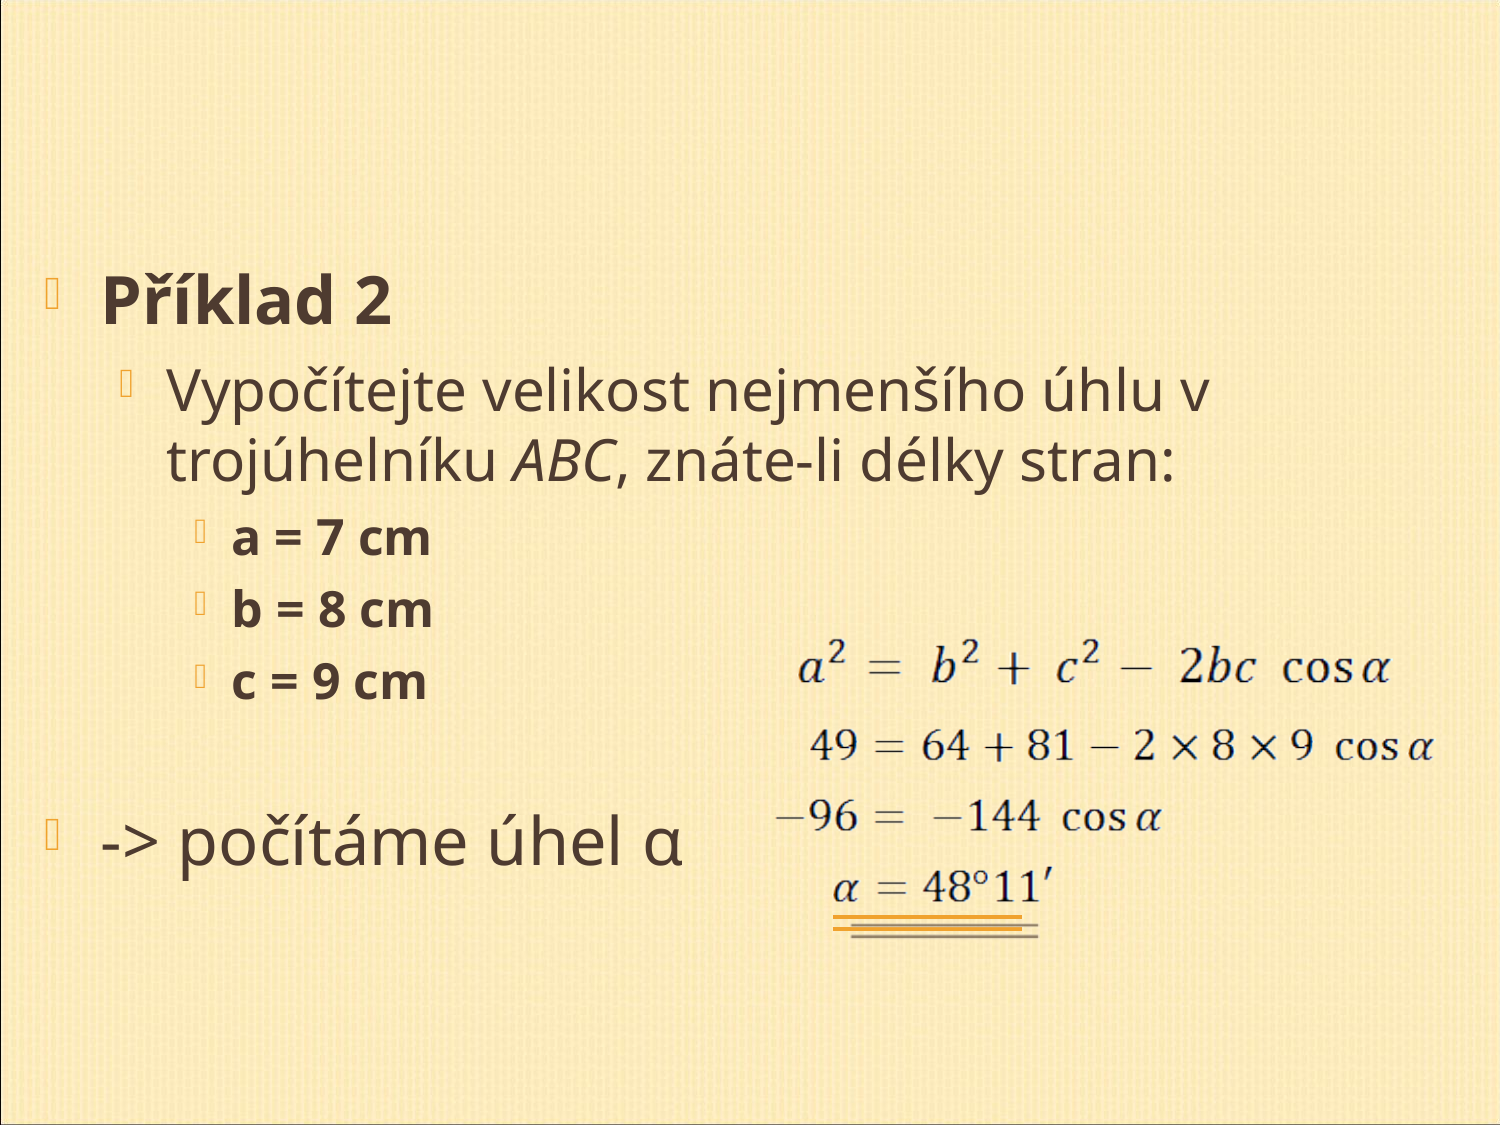

# Příklad 2
Vypočítejte velikost nejmenšího úhlu v trojúhelníku ABC, znáte-li délky stran:
a = 7 cm
b = 8 cm
c = 9 cm
-> počítáme úhel α